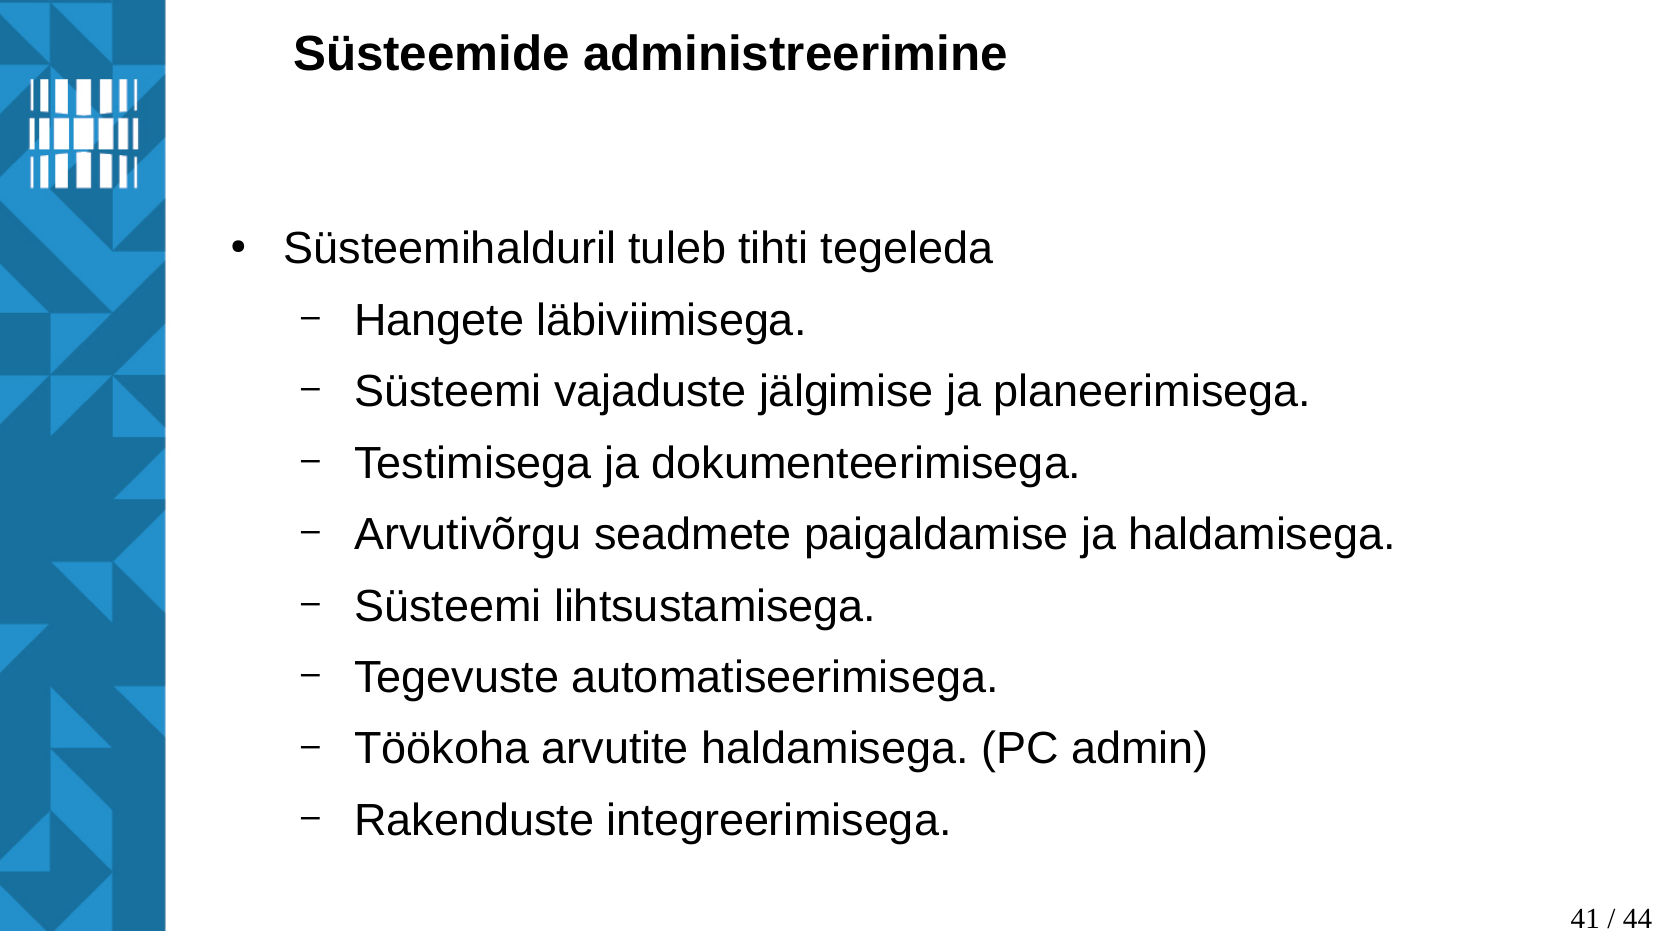

# Süsteemide administreerimine
Süsteemihalduril tuleb tihti tegeleda
Hangete läbiviimisega.
Süsteemi vajaduste jälgimise ja planeerimisega.
Testimisega ja dokumenteerimisega.
Arvutivõrgu seadmete paigaldamise ja haldamisega.
Süsteemi lihtsustamisega.
Tegevuste automatiseerimisega.
Töökoha arvutite haldamisega. (PC admin)
Rakenduste integreerimisega.
41